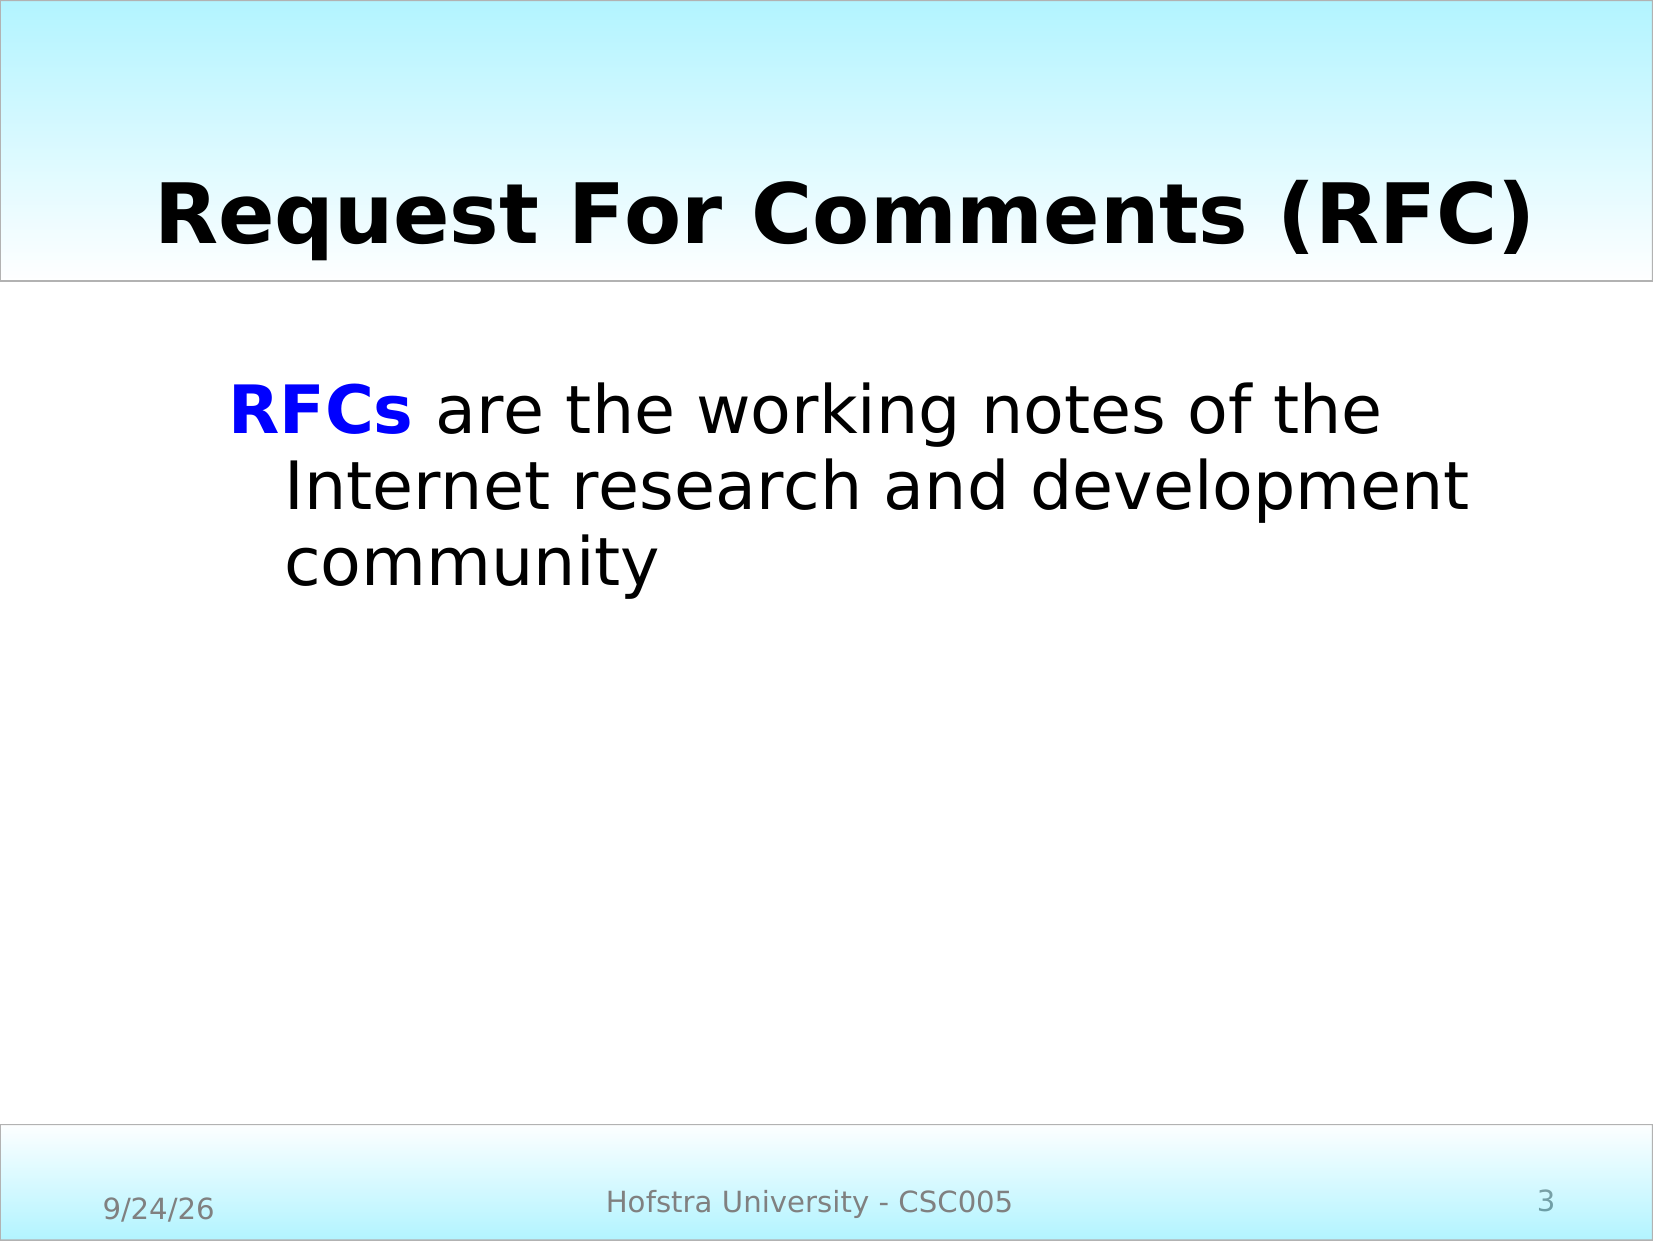

# Request For Comments (RFC)
RFCs are the working notes of the Internet research and development community
3
Hofstra University - CSC005